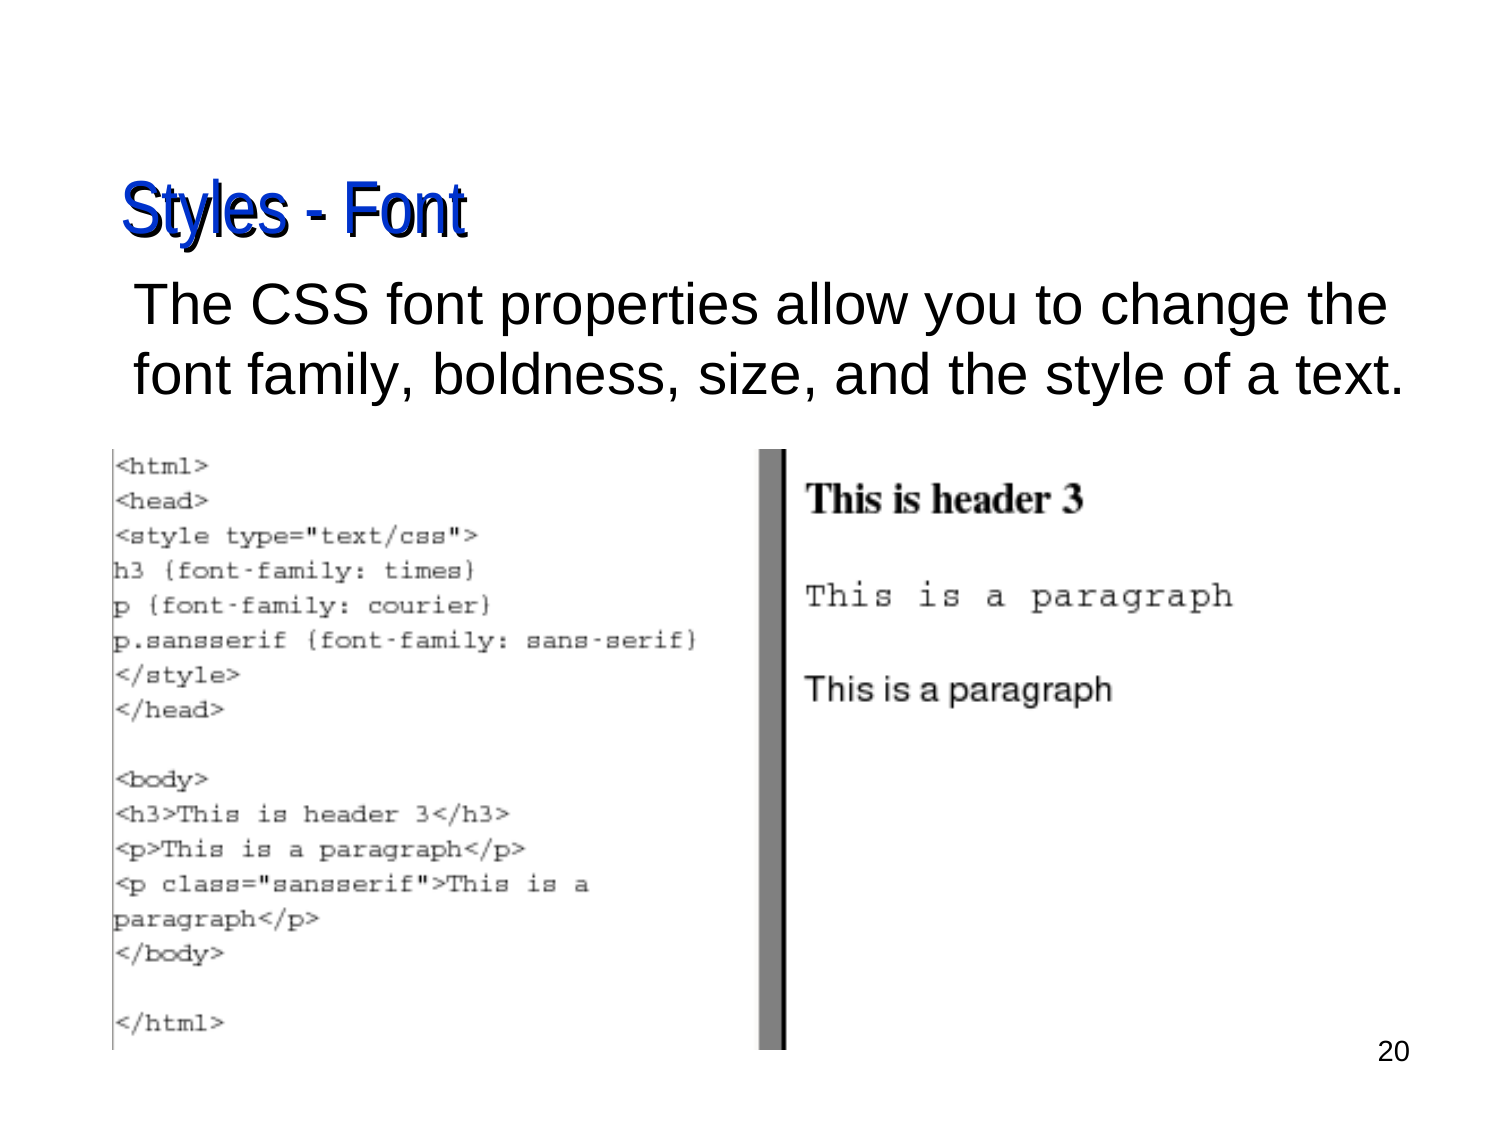

Styles - Font
The CSS font properties allow you to change the font family, boldness, size, and the style of a text.
20